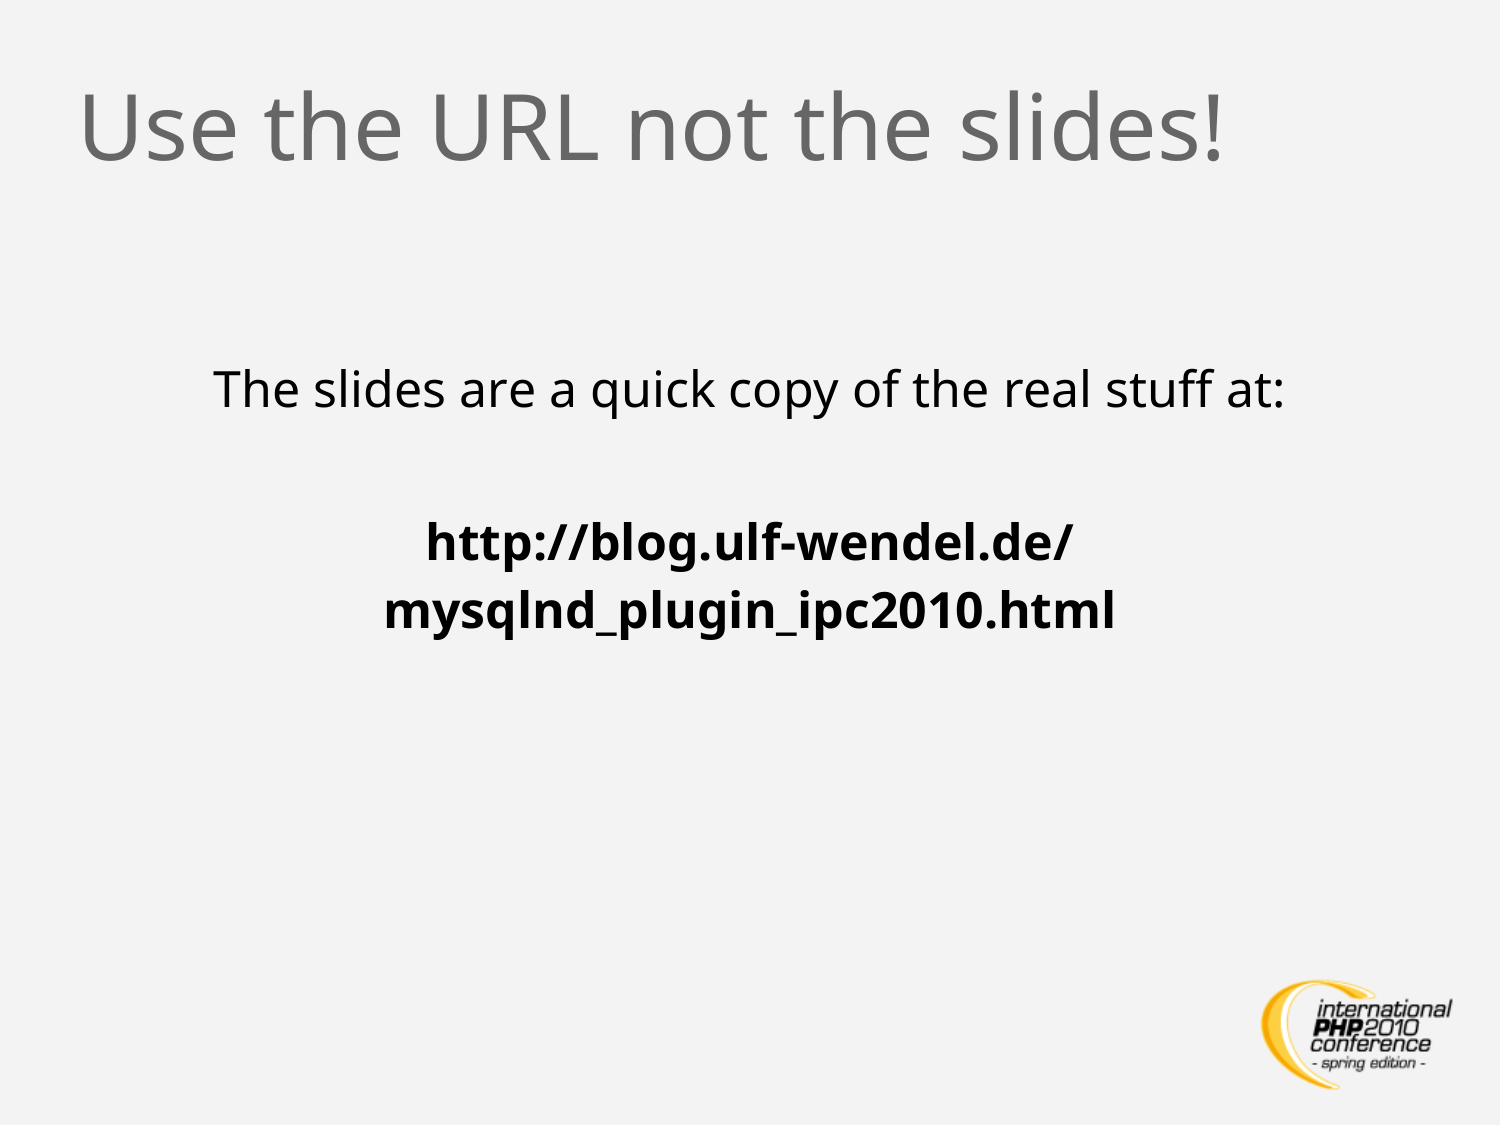

# Use the URL not the slides!
The slides are a quick copy of the real stuff at:
http://blog.ulf-wendel.de/mysqlnd_plugin_ipc2010.html